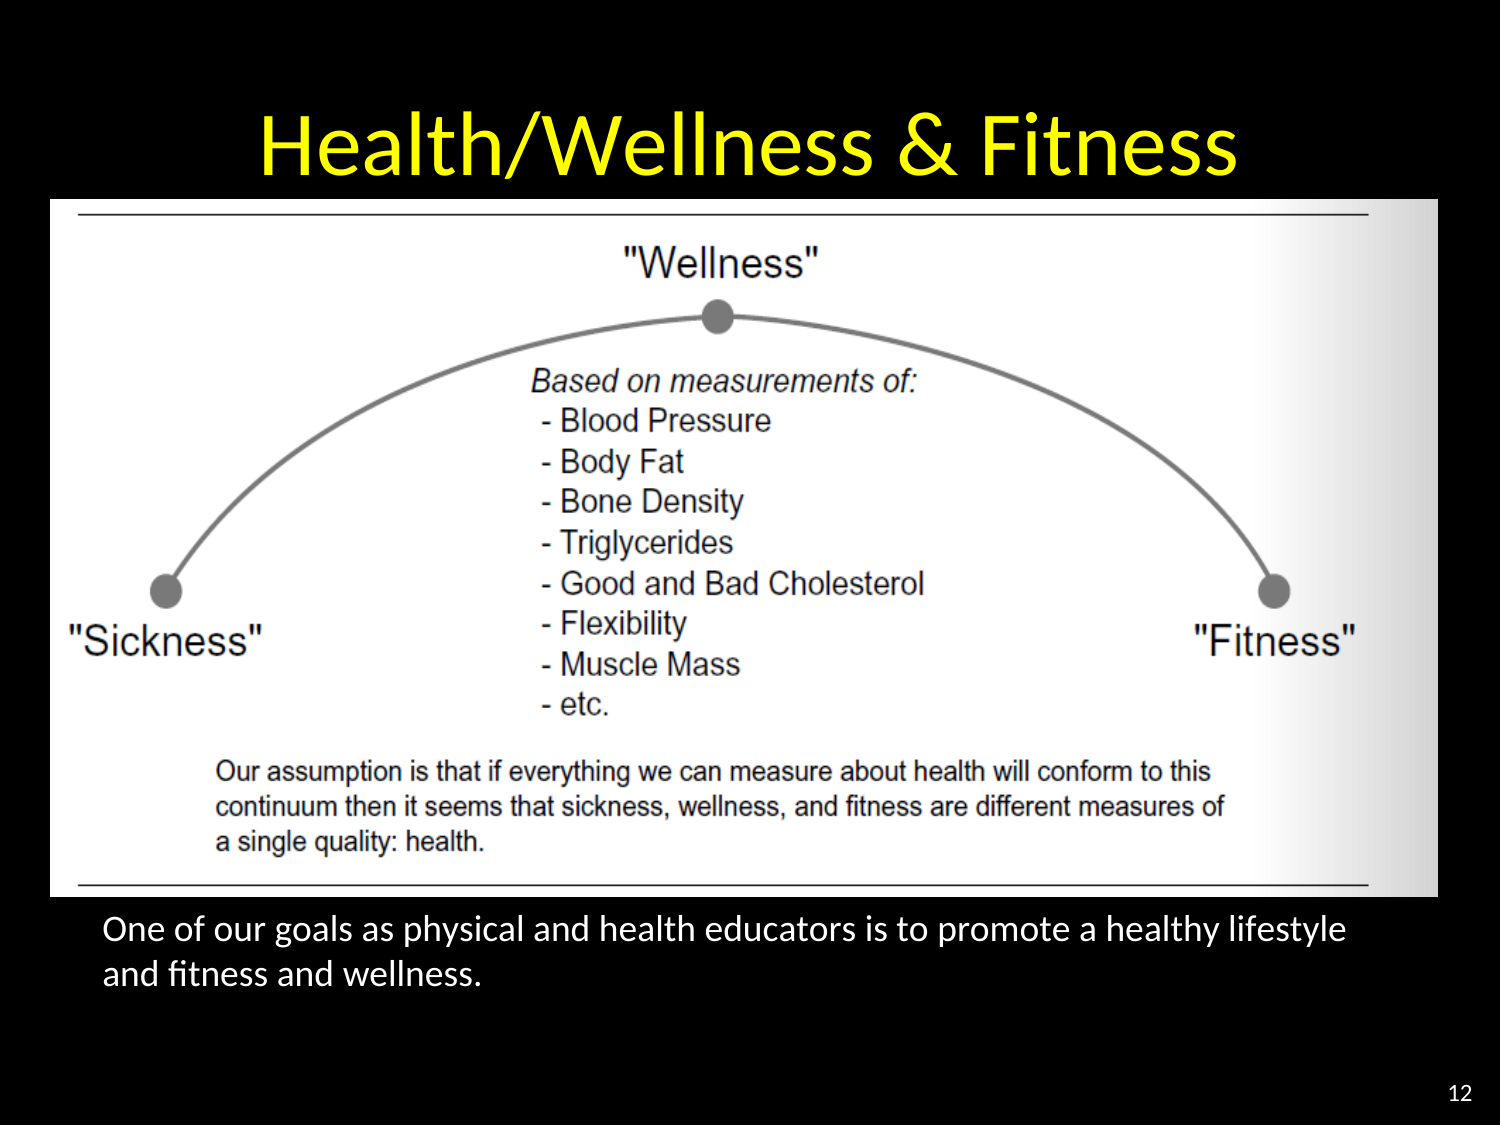

# Health/Wellness & Fitness
One of our goals as physical and health educators is to promote a healthy lifestyle and fitness and wellness.